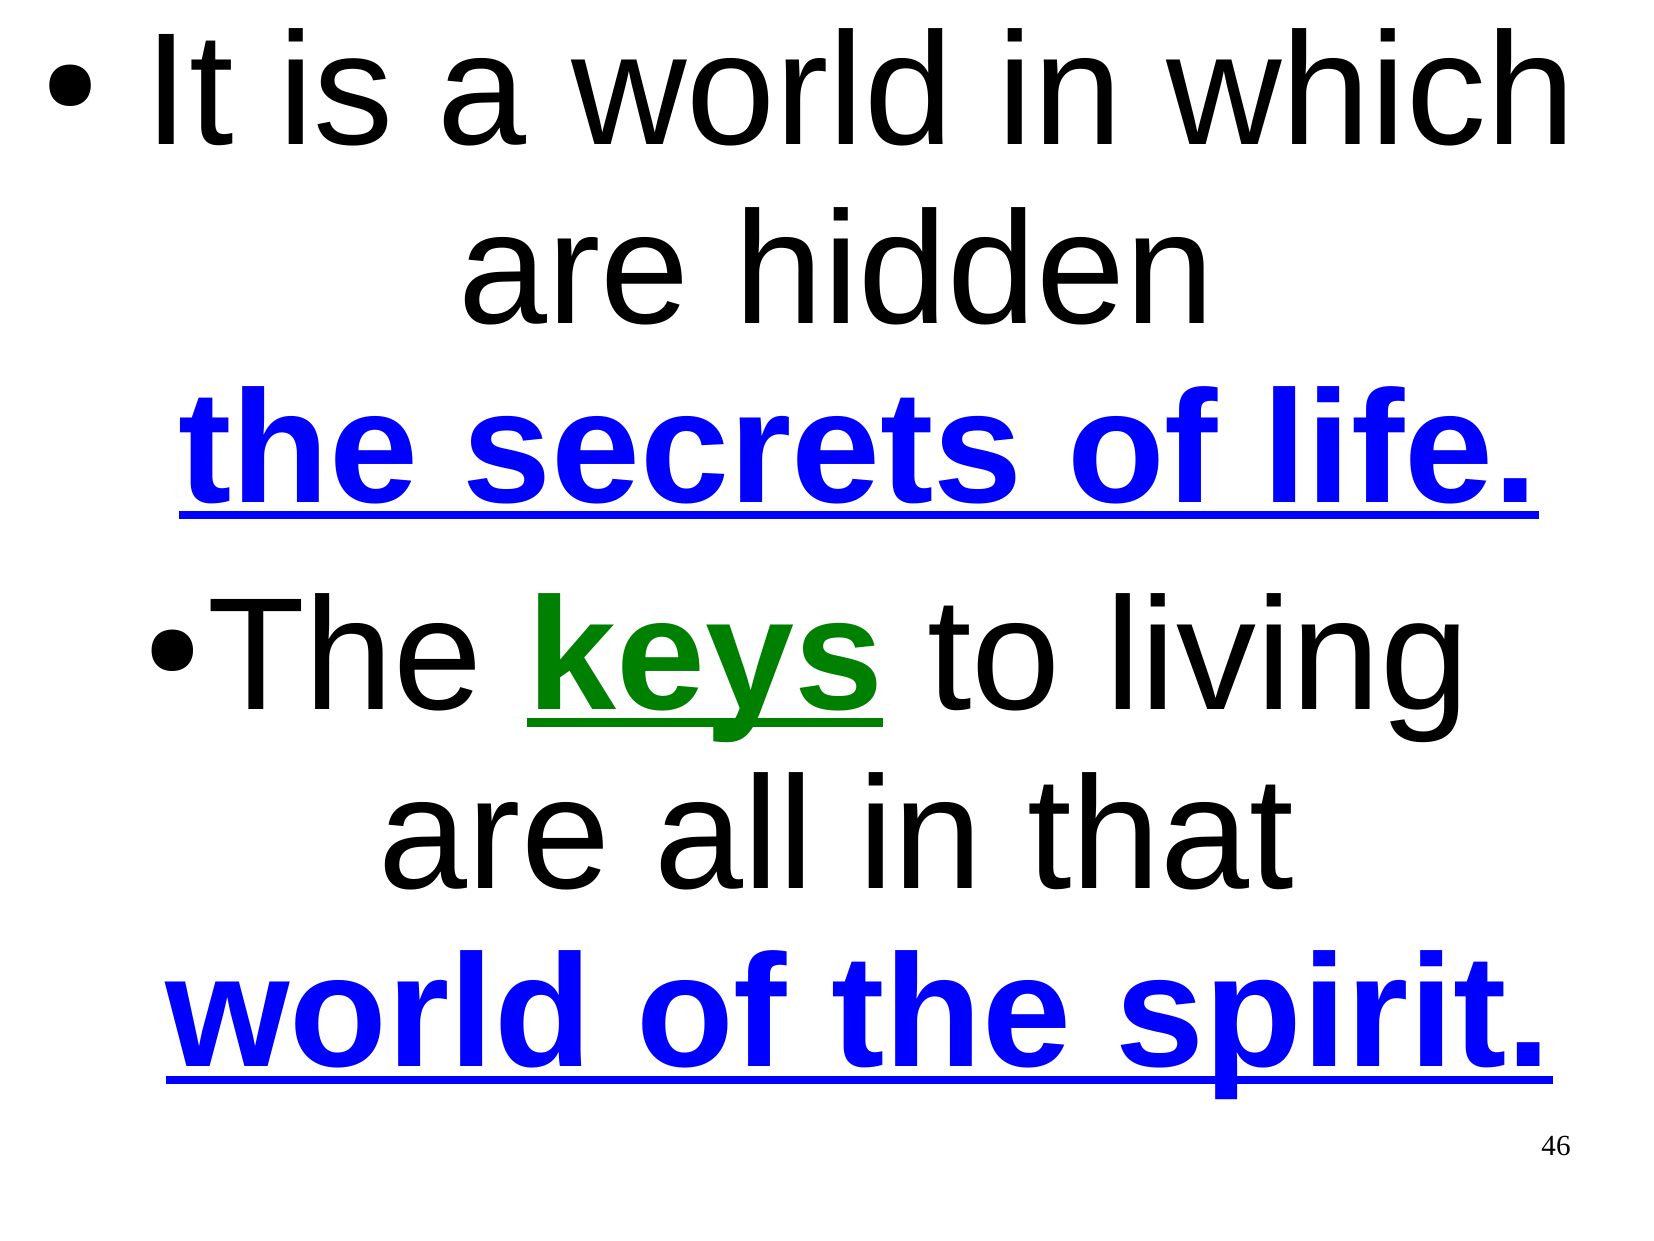

# It is a world in which are hidden the secrets of life.
The keys to living
are all in that
world of the spirit.
46